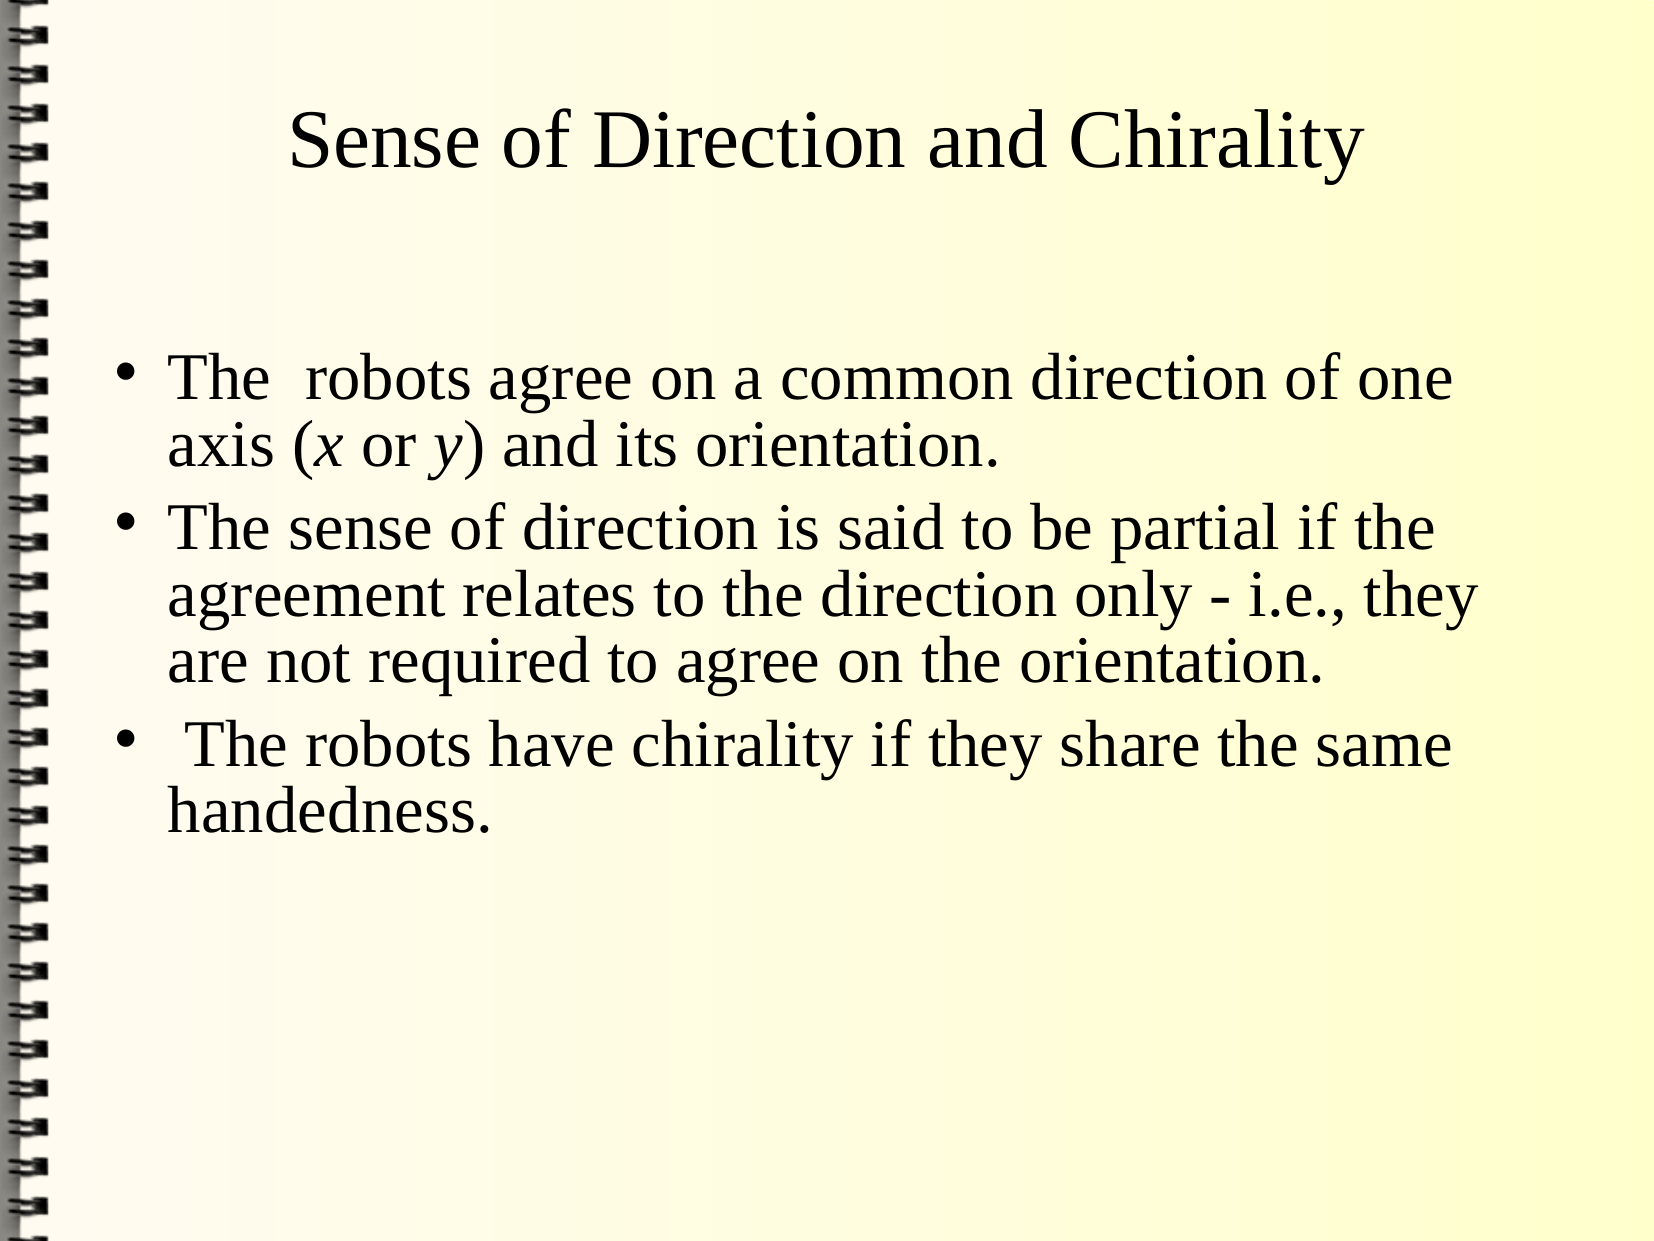

# Sense of Direction and Chirality
The robots agree on a common direction of one axis (x or y) and its orientation.
The sense of direction is said to be partial if the agreement relates to the direction only - i.e., they are not required to agree on the orientation.
 The robots have chirality if they share the same handedness.